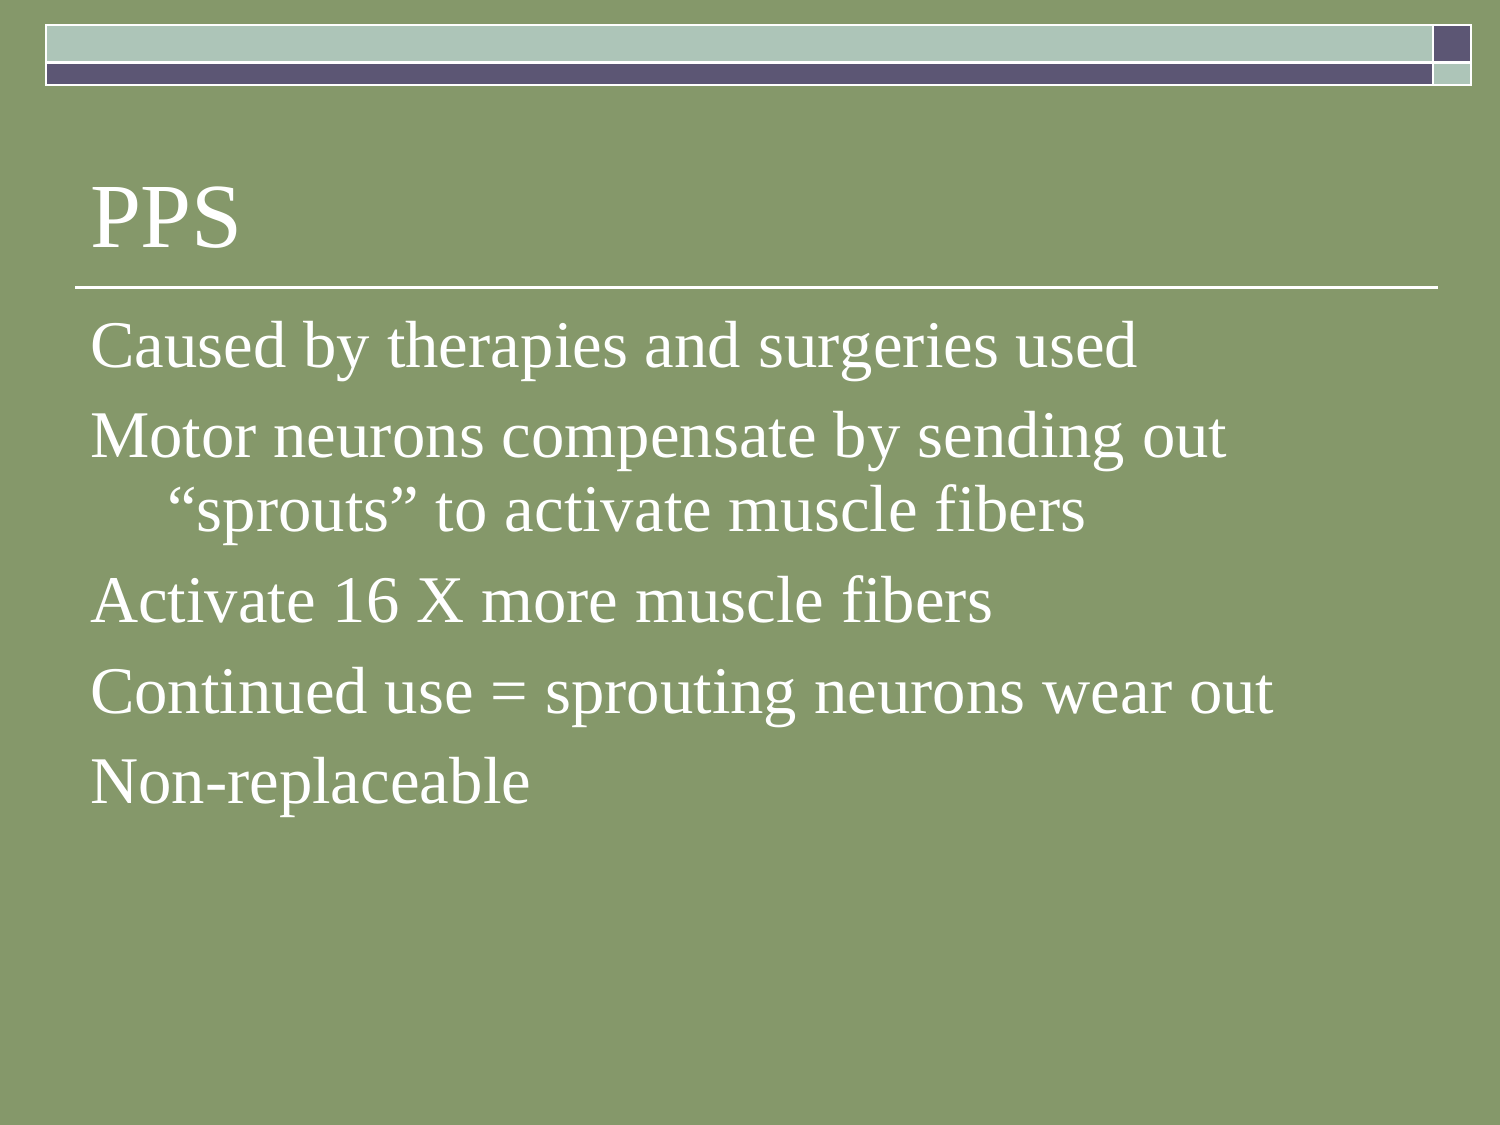

# PPS
Caused by therapies and surgeries used
Motor neurons compensate by sending out “sprouts” to activate muscle fibers
Activate 16 X more muscle fibers
Continued use = sprouting neurons wear out
Non-replaceable